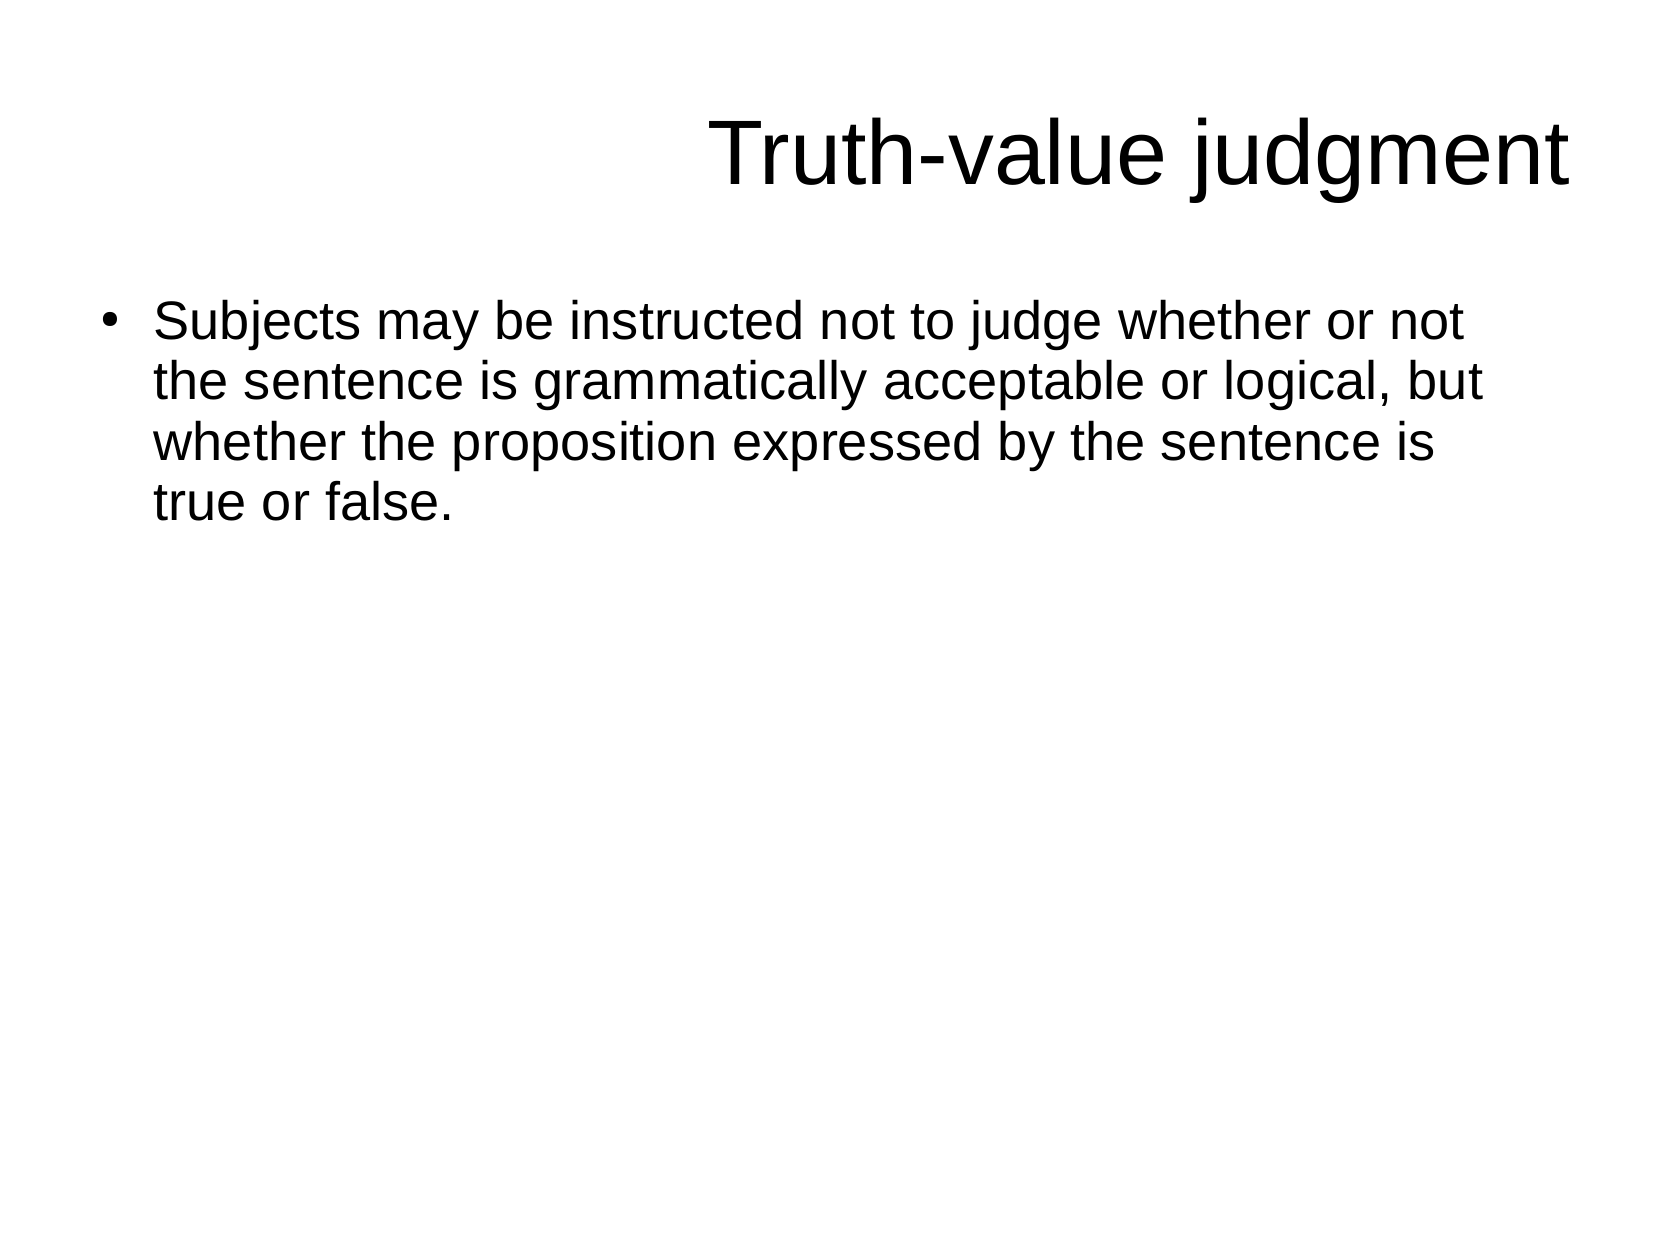

# Truth-value judgment
Subjects may be instructed not to judge whether or not the sentence is grammatically acceptable or logical, but whether the proposition expressed by the sentence is true or false.